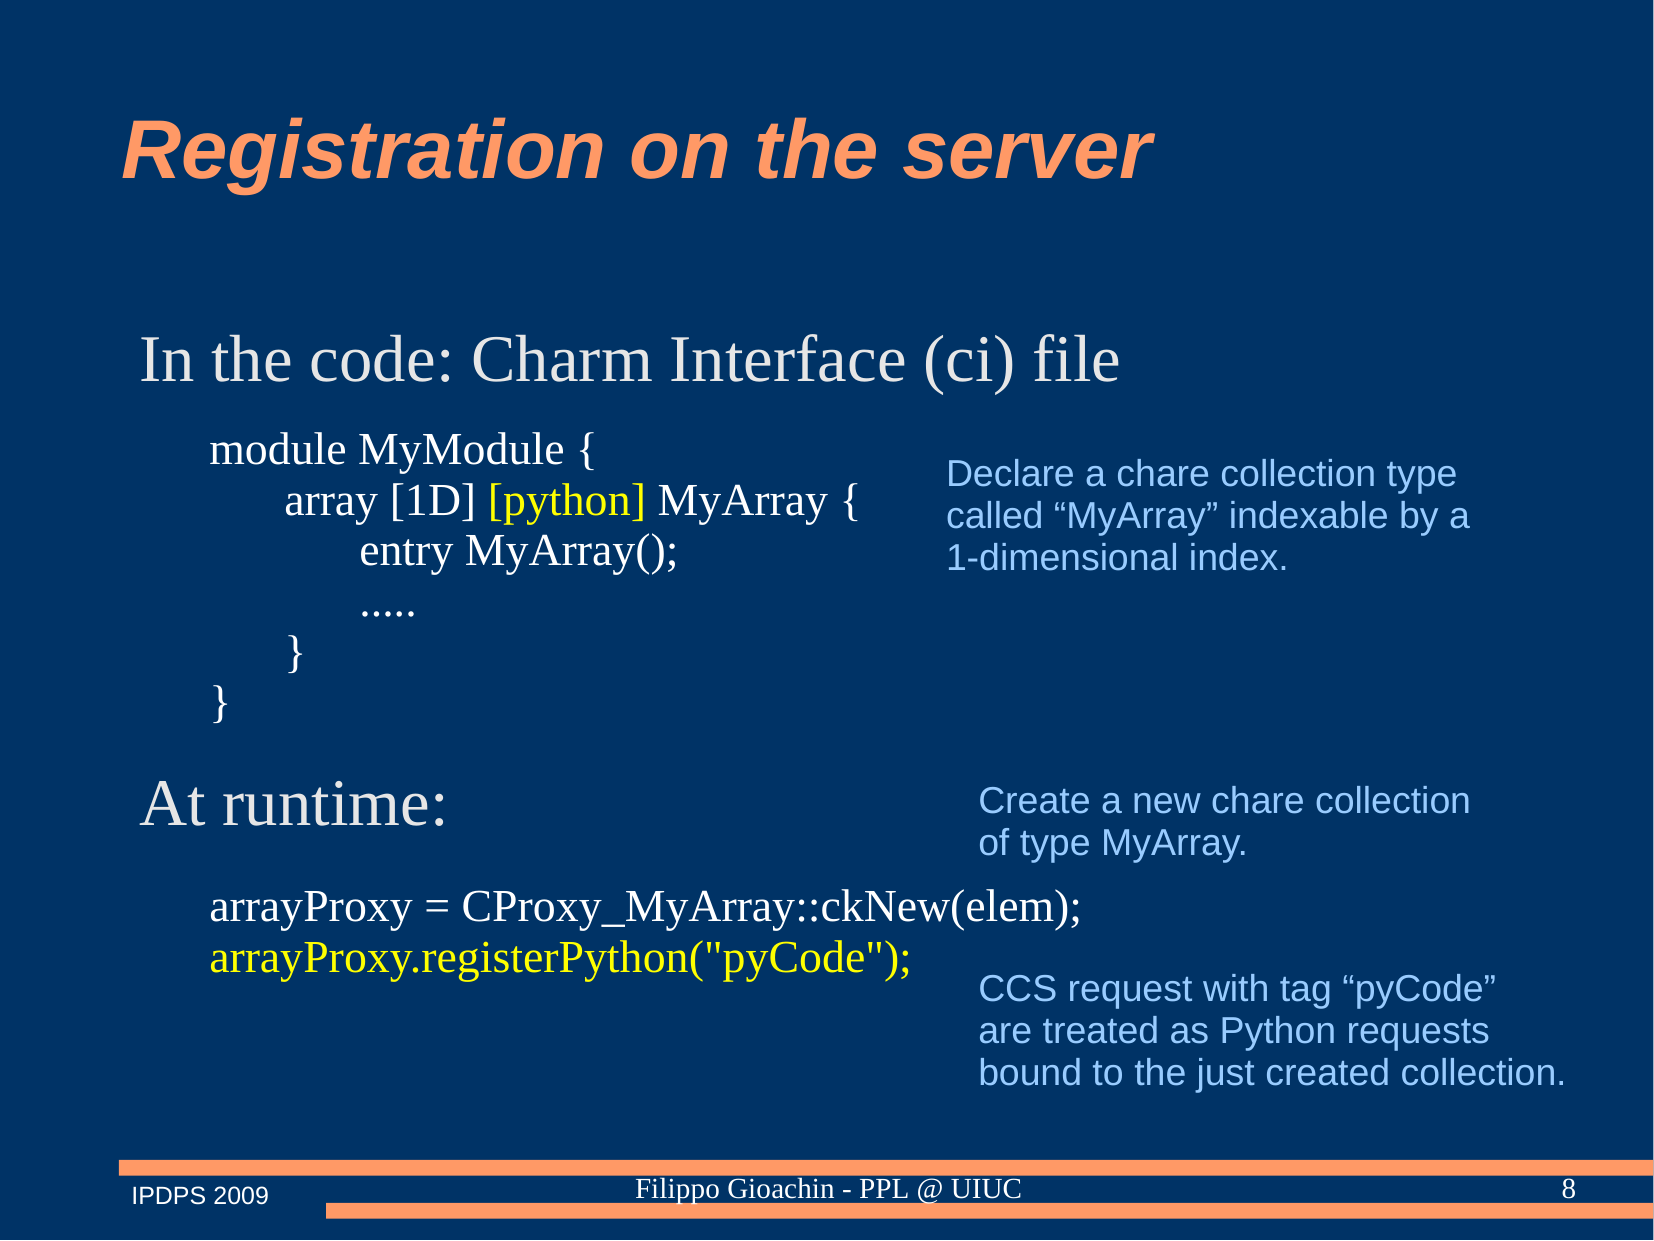

# Registration on the server
In the code: Charm Interface (ci) file
At runtime:
module MyModule {
	array [1D] [python] MyArray {
		entry MyArray();
		.....
	}
}
Declare a chare collection type
called “MyArray” indexable by a
1-dimensional index.
Create a new chare collection
of type MyArray.
arrayProxy = CProxy_MyArray::ckNew(elem);
arrayProxy.registerPython("pyCode");
CCS request with tag “pyCode”
are treated as Python requests
bound to the just created collection.
8
Filippo Gioachin - PPL @ UIUC